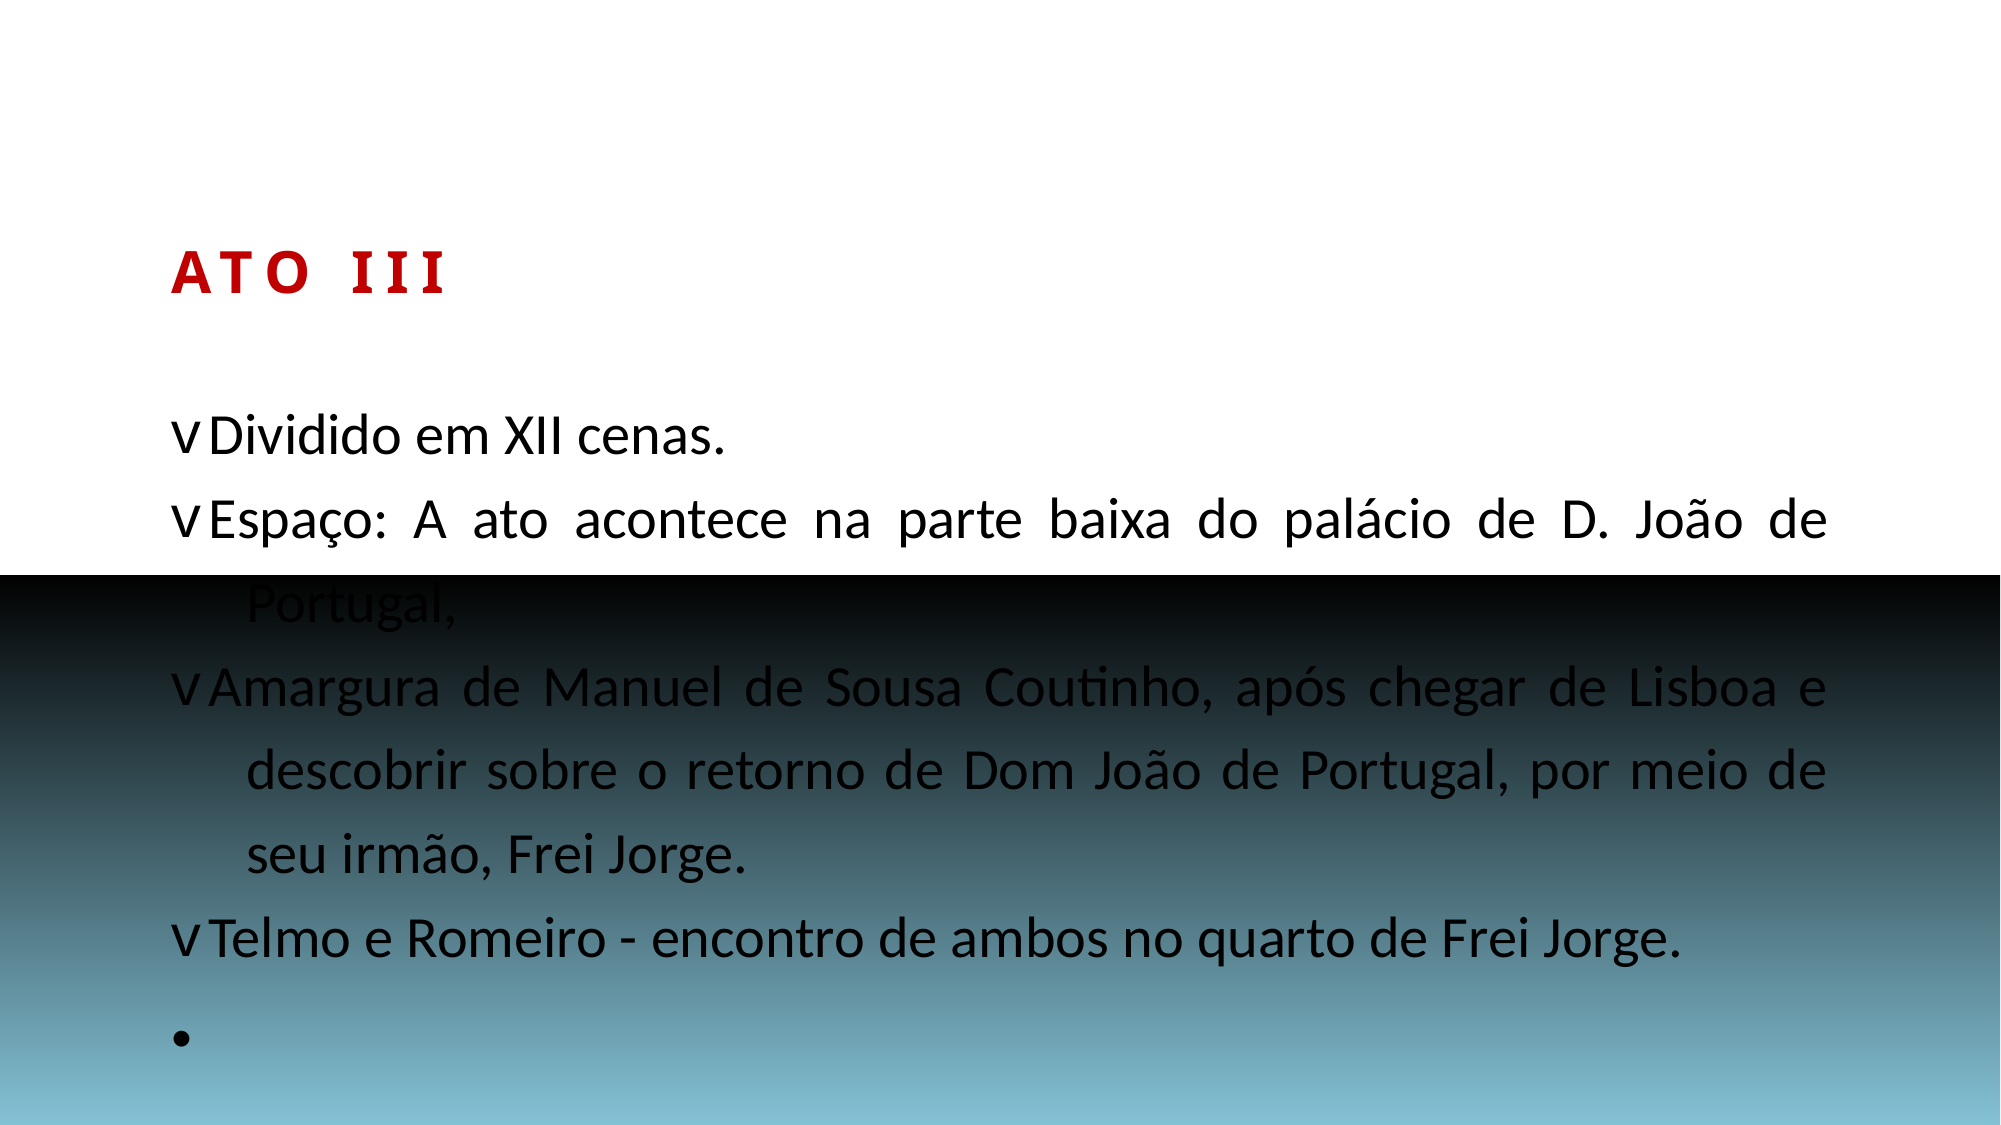

# Ato III
Dividido em XII cenas.
Espaço: A ato acontece na parte baixa do palácio de D. João de Portugal,
Amargura de Manuel de Sousa Coutinho, após chegar de Lisboa e descobrir sobre o retorno de Dom João de Portugal, por meio de seu irmão, Frei Jorge.
Telmo e Romeiro - encontro de ambos no quarto de Frei Jorge.